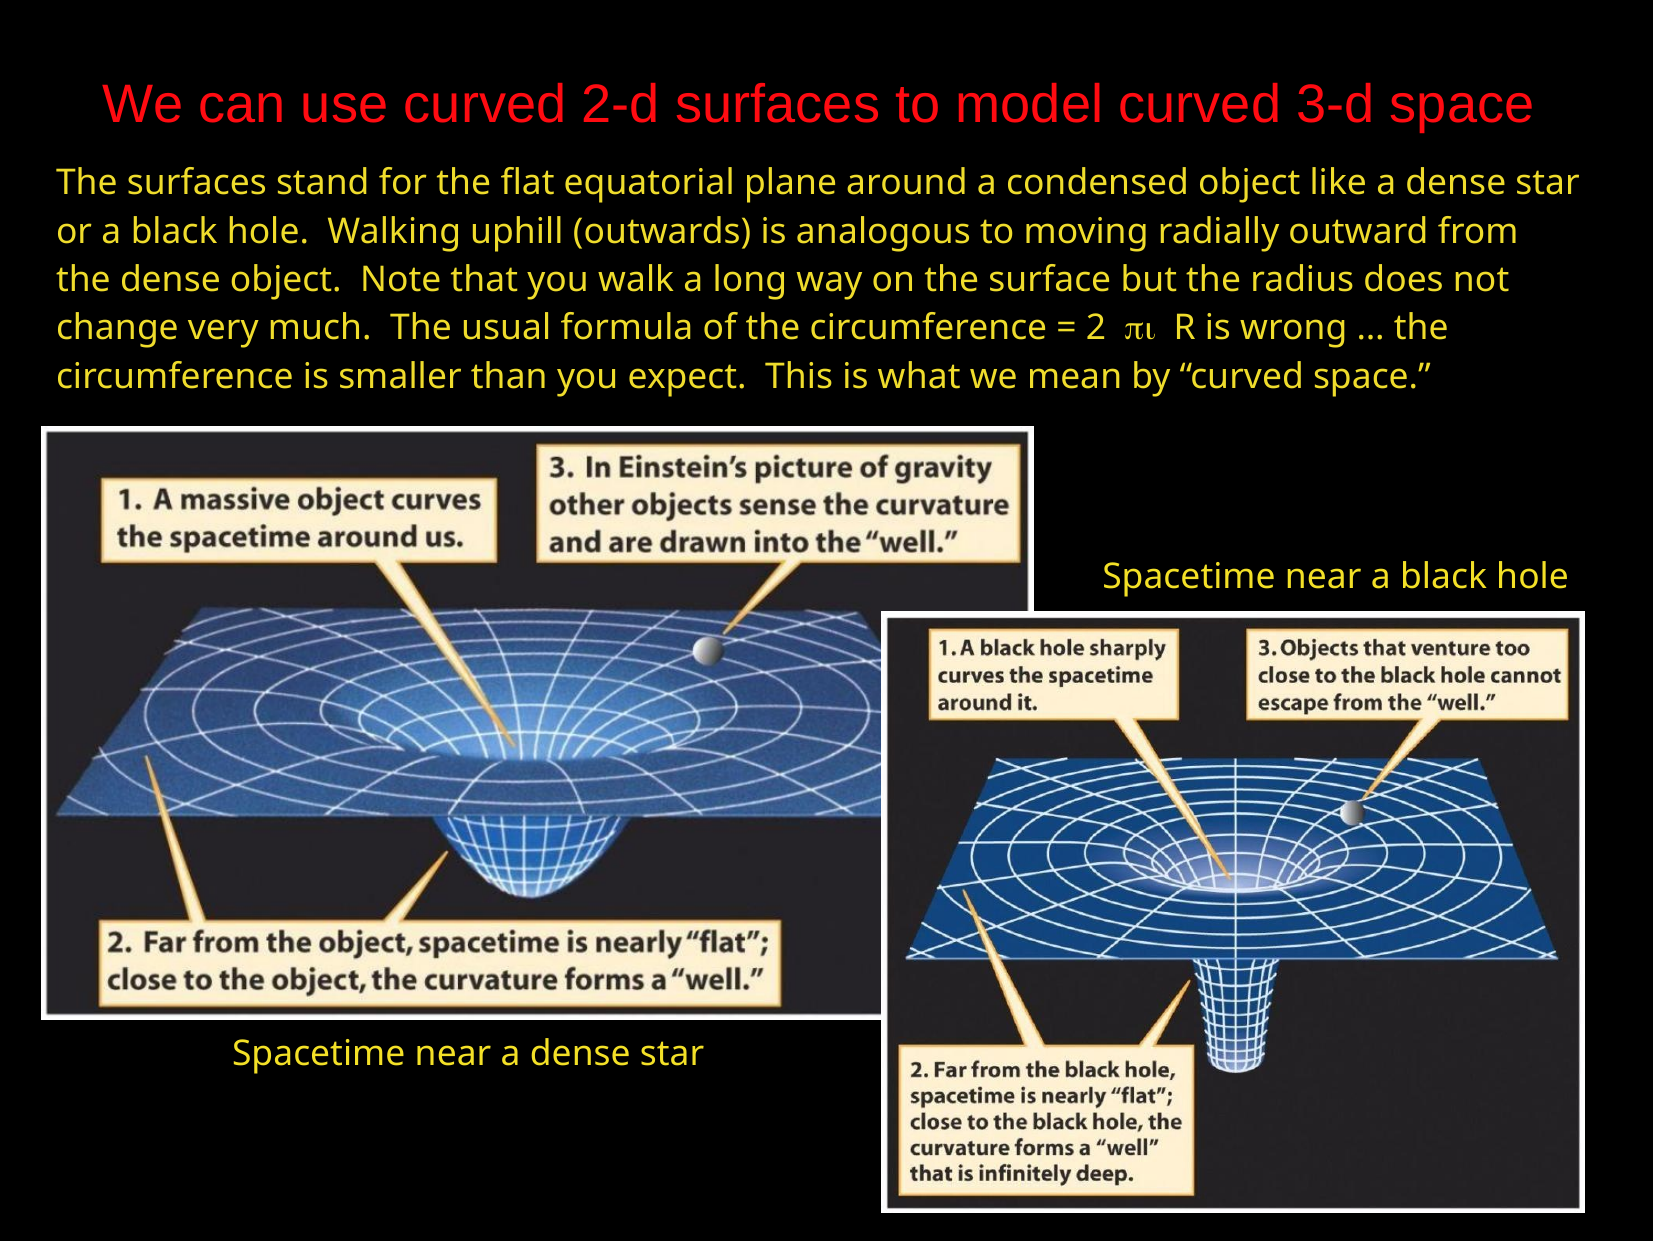

# We can use curved 2-d surfaces to model curved 3-d space
The surfaces stand for the flat equatorial plane around a condensed object like a dense star or a black hole. Walking uphill (outwards) is analogous to moving radially outward from the dense object. Note that you walk a long way on the surface but the radius does not change very much. The usual formula of the circumference = 2 pi R is wrong … the circumference is smaller than you expect. This is what we mean by “curved space.”
Spacetime near a black hole
Spacetime near a dense star